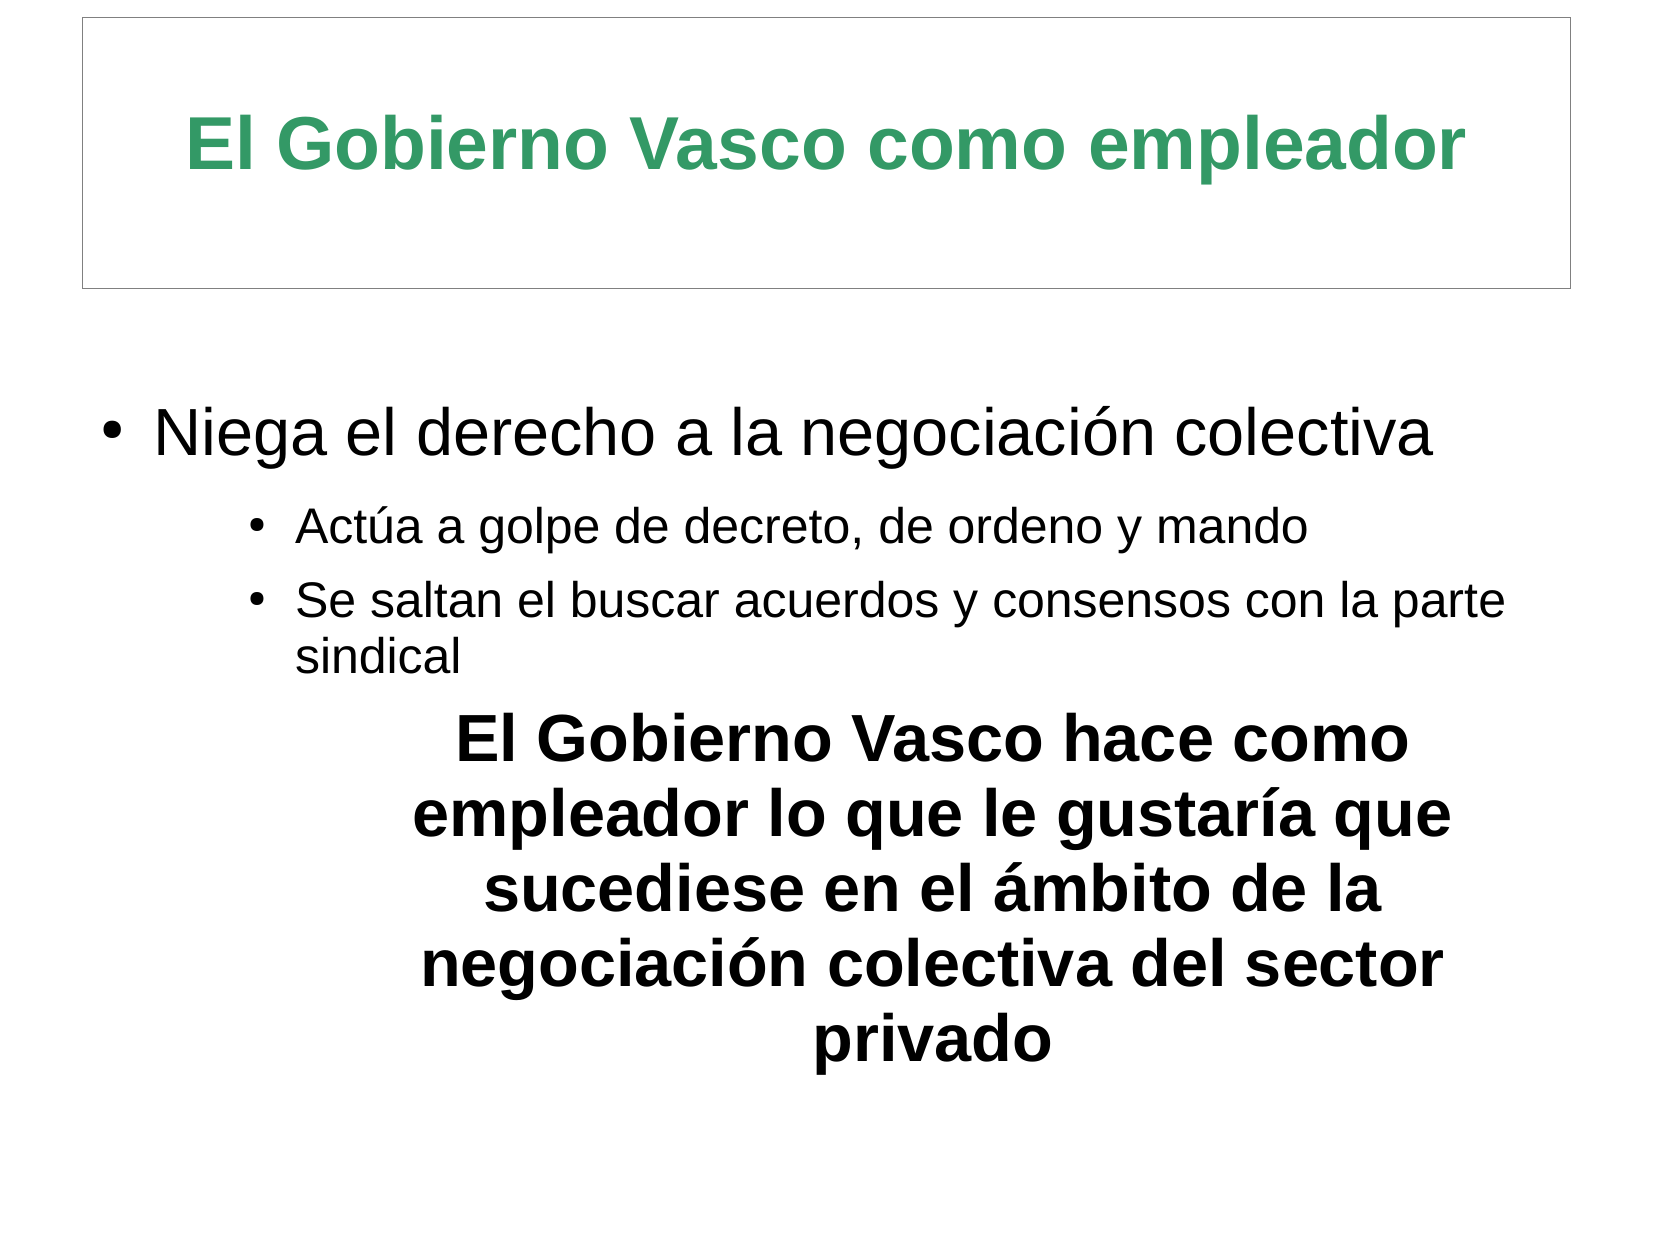

# El Gobierno Vasco como empleador
Niega el derecho a la negociación colectiva
Actúa a golpe de decreto, de ordeno y mando
Se saltan el buscar acuerdos y consensos con la parte sindical
El Gobierno Vasco hace como empleador lo que le gustaría que sucediese en el ámbito de la negociación colectiva del sector privado